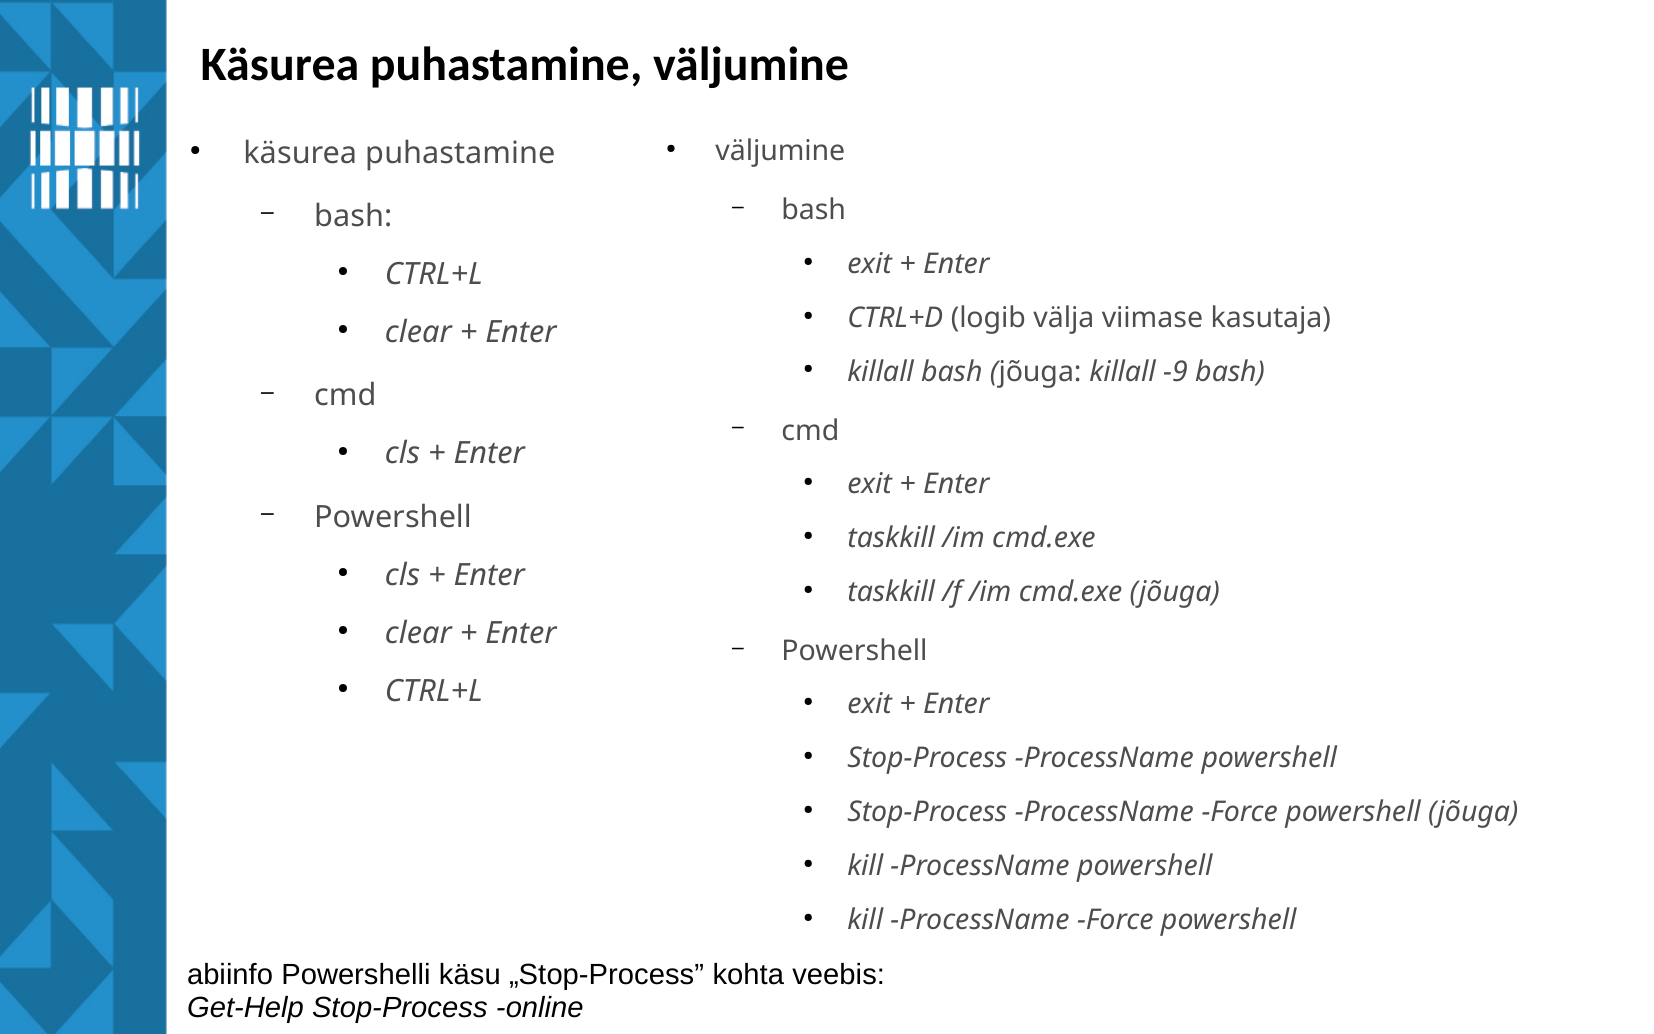

# Käsurea puhastamine, väljumine
käsurea puhastamine
bash:
CTRL+L
clear + Enter
cmd
cls + Enter
Powershell
cls + Enter
clear + Enter
CTRL+L
väljumine
bash
exit + Enter
CTRL+D (logib välja viimase kasutaja)
killall bash (jõuga: killall -9 bash)
cmd
exit + Enter
taskkill /im cmd.exe
taskkill /f /im cmd.exe (jõuga)
Powershell
exit + Enter
Stop-Process -ProcessName powershell
Stop-Process -ProcessName -Force powershell (jõuga)
kill -ProcessName powershell
kill -ProcessName -Force powershell
abiinfo Powershelli käsu „Stop-Process” kohta veebis:
Get-Help Stop-Process -online